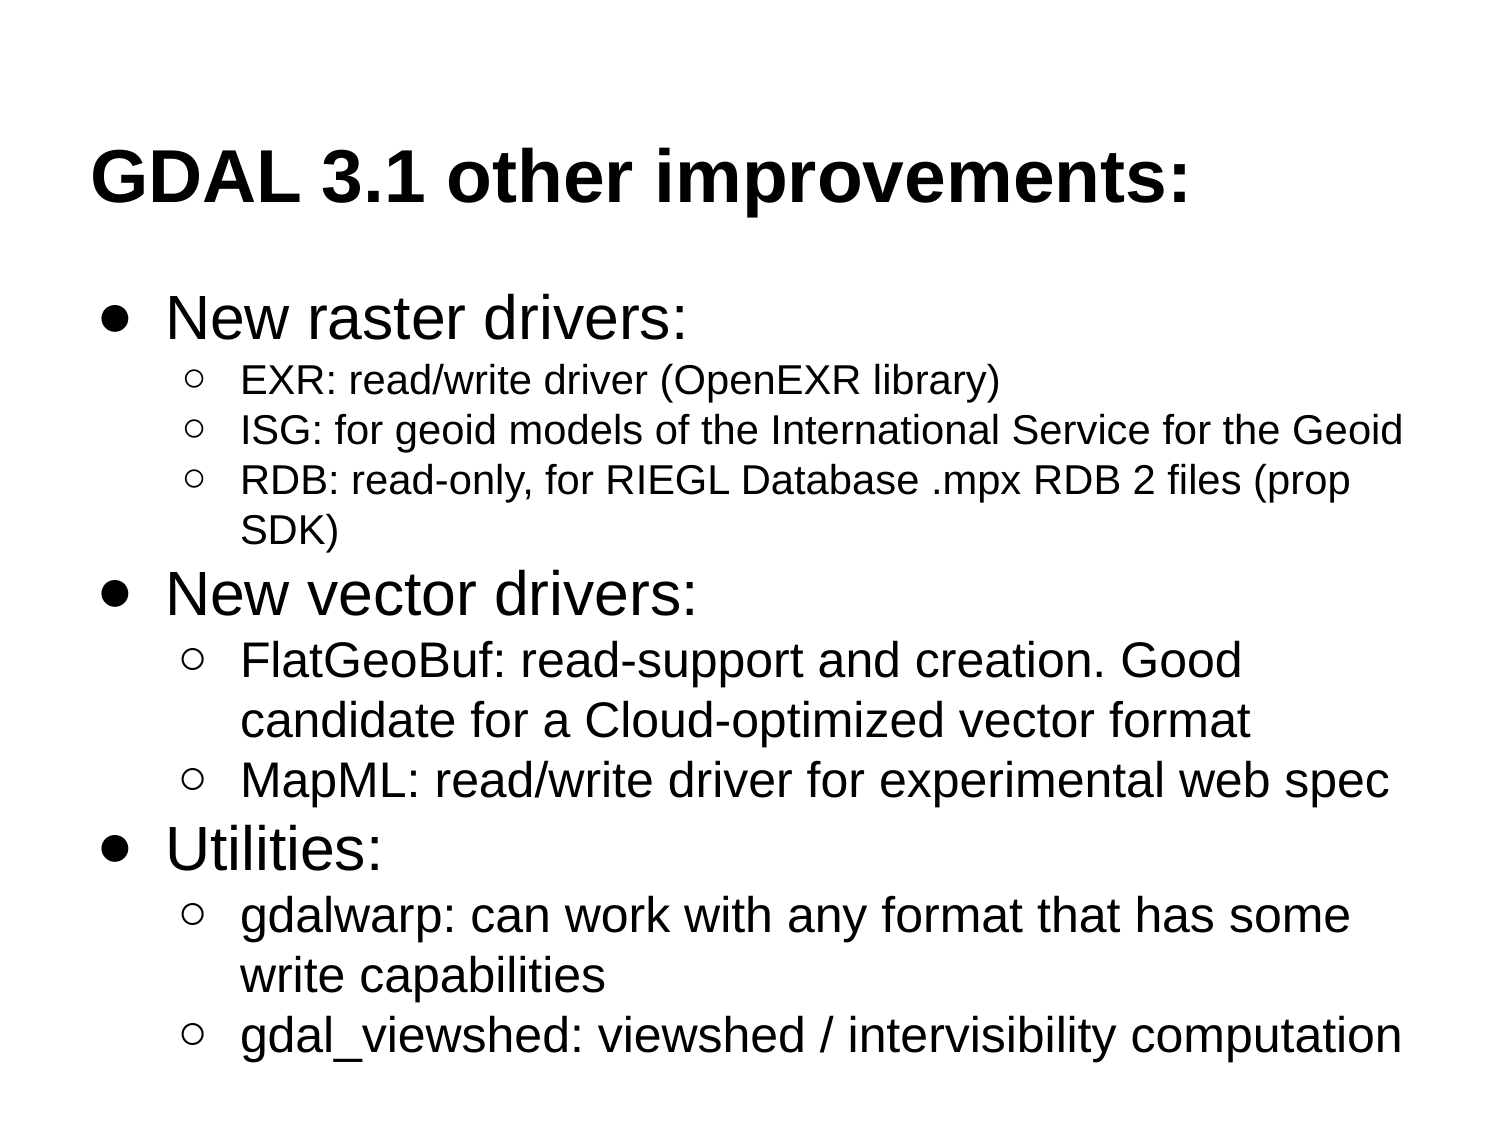

# GDAL 3.1 other improvements:
New raster drivers:
EXR: read/write driver (OpenEXR library)
ISG: for geoid models of the International Service for the Geoid
RDB: read-only, for RIEGL Database .mpx RDB 2 files (prop SDK)
New vector drivers:
FlatGeoBuf: read-support and creation. Good candidate for a Cloud-optimized vector format
MapML: read/write driver for experimental web spec
Utilities:
gdalwarp: can work with any format that has some write capabilities
gdal_viewshed: viewshed / intervisibility computation